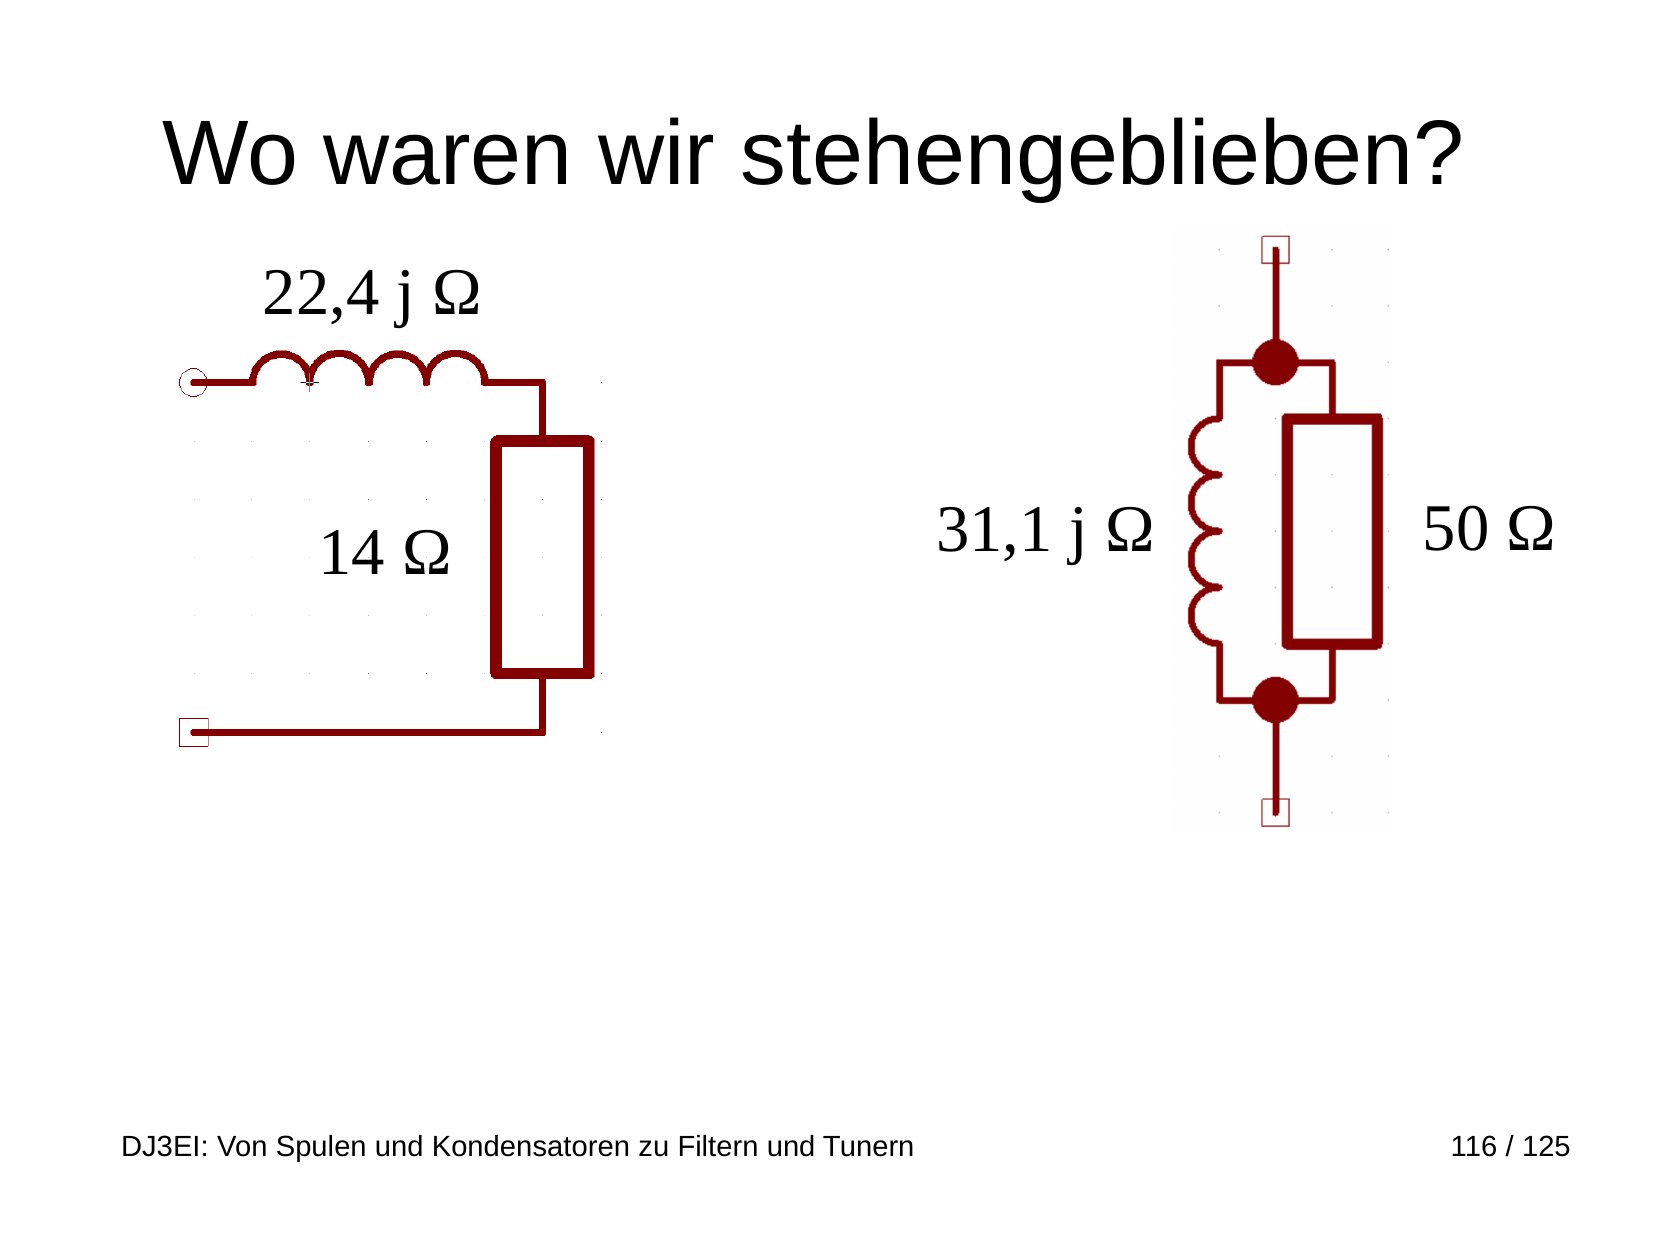

# Wo waren wir stehengeblieben?
22,4 j Ω
50 Ω
31,1 j Ω
14 Ω